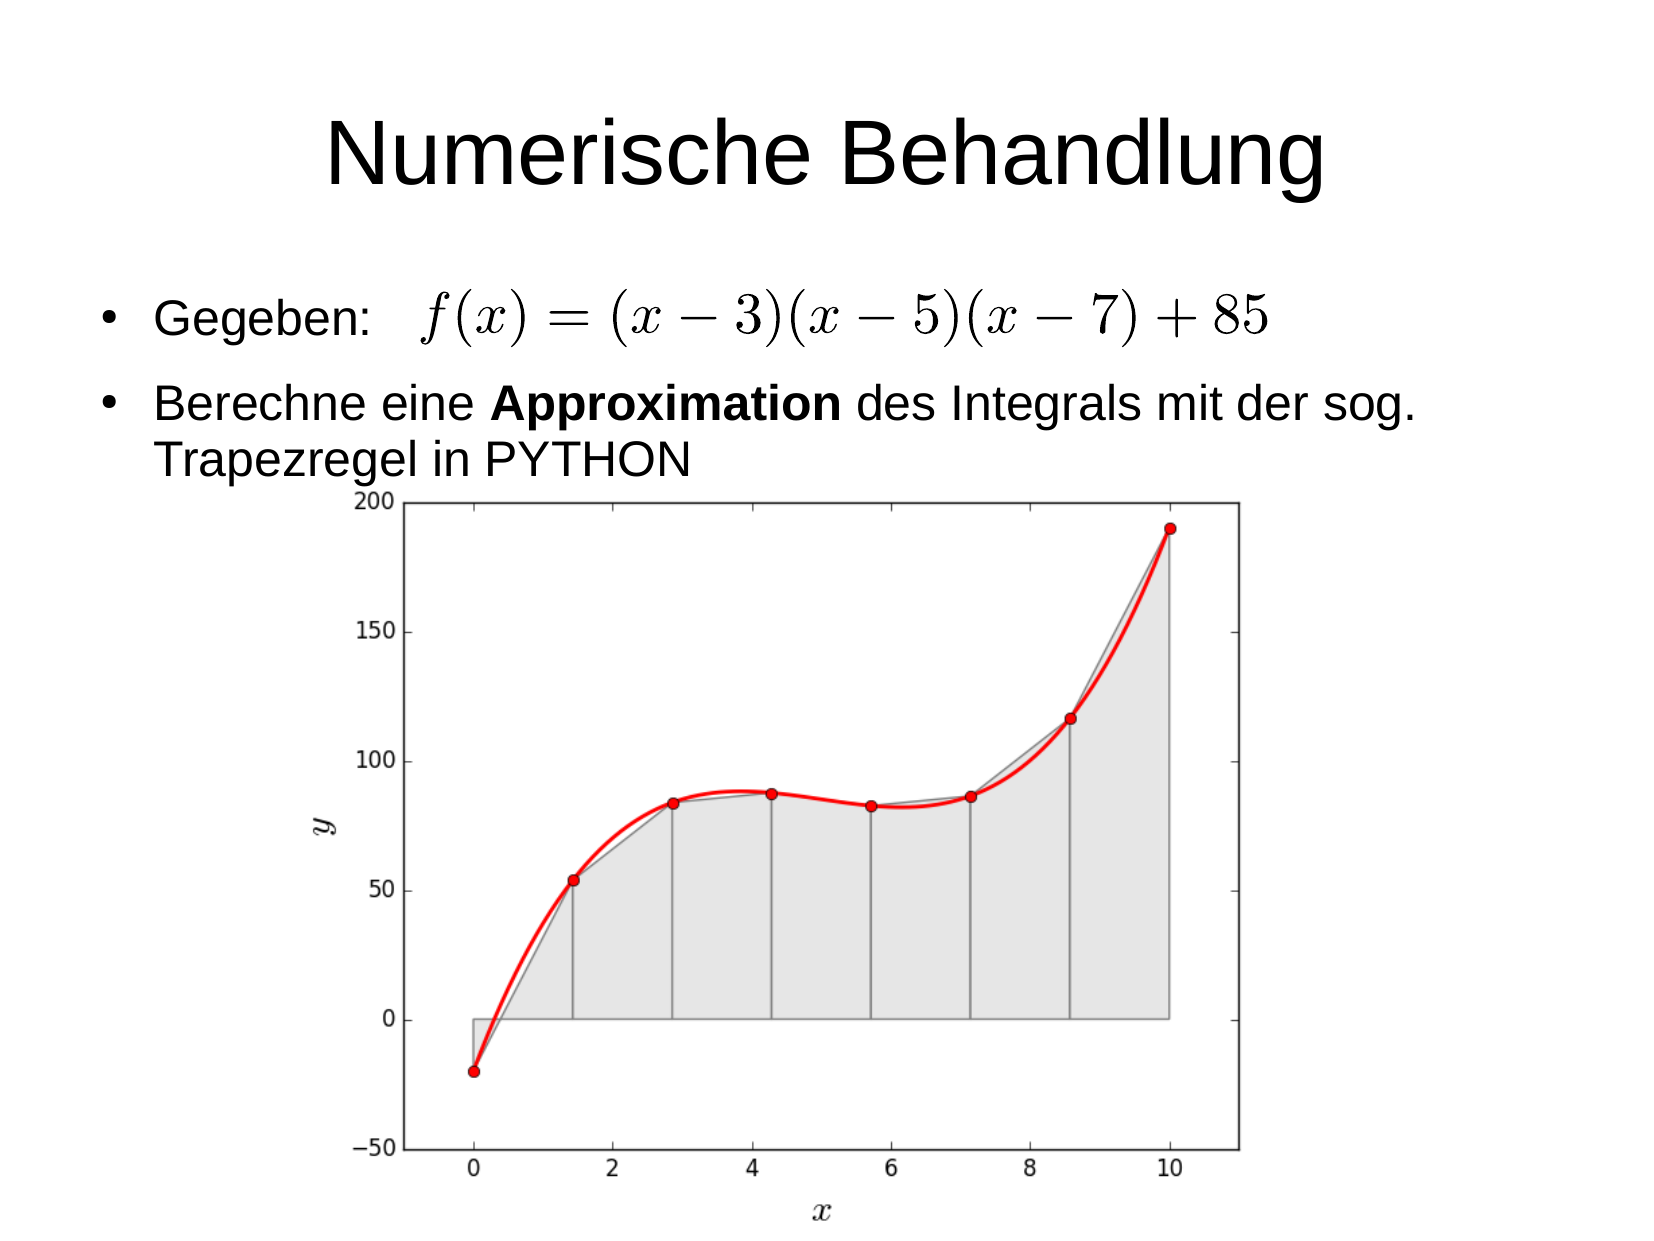

# Numerische Behandlung
Gegeben:
Berechne eine Approximation des Integrals mit der sog. Trapezregel in PYTHON